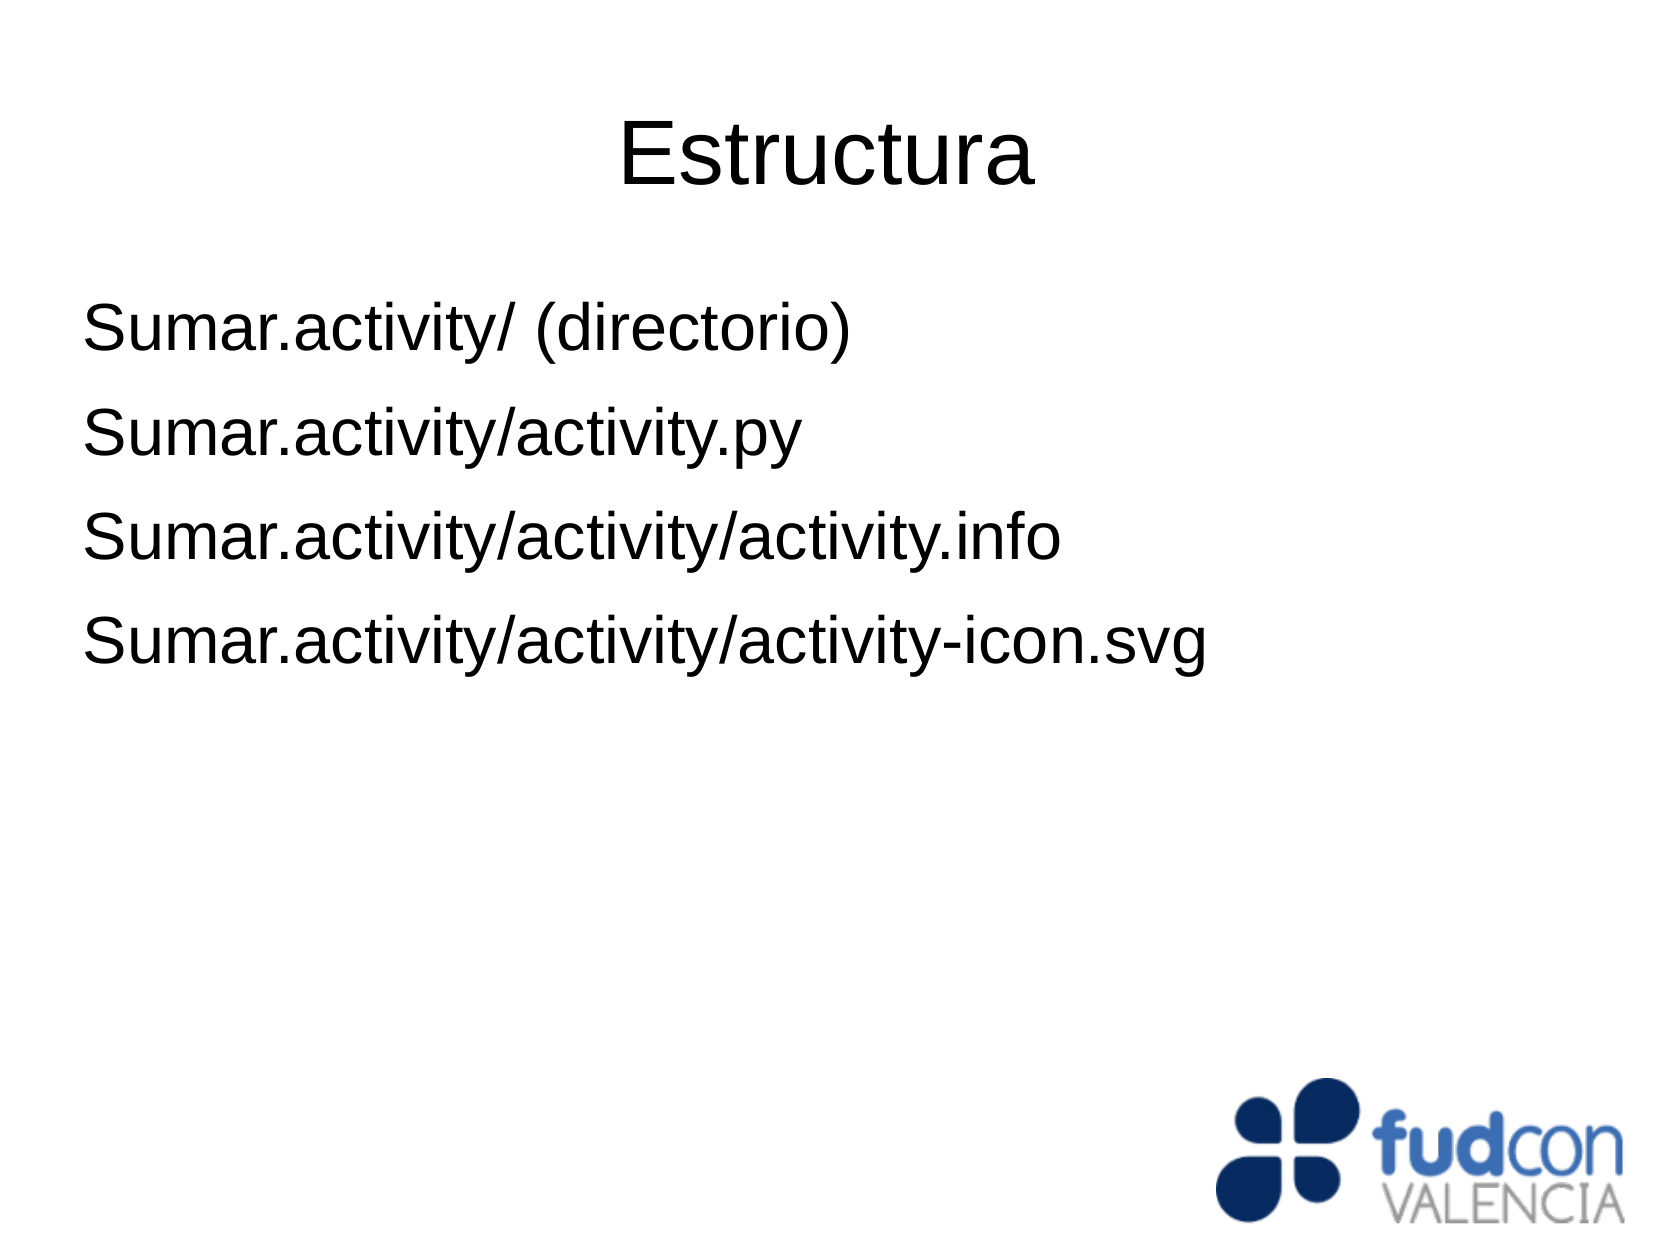

# Estructura
Sumar.activity/ (directorio)
Sumar.activity/activity.py
Sumar.activity/activity/activity.info
Sumar.activity/activity/activity-icon.svg